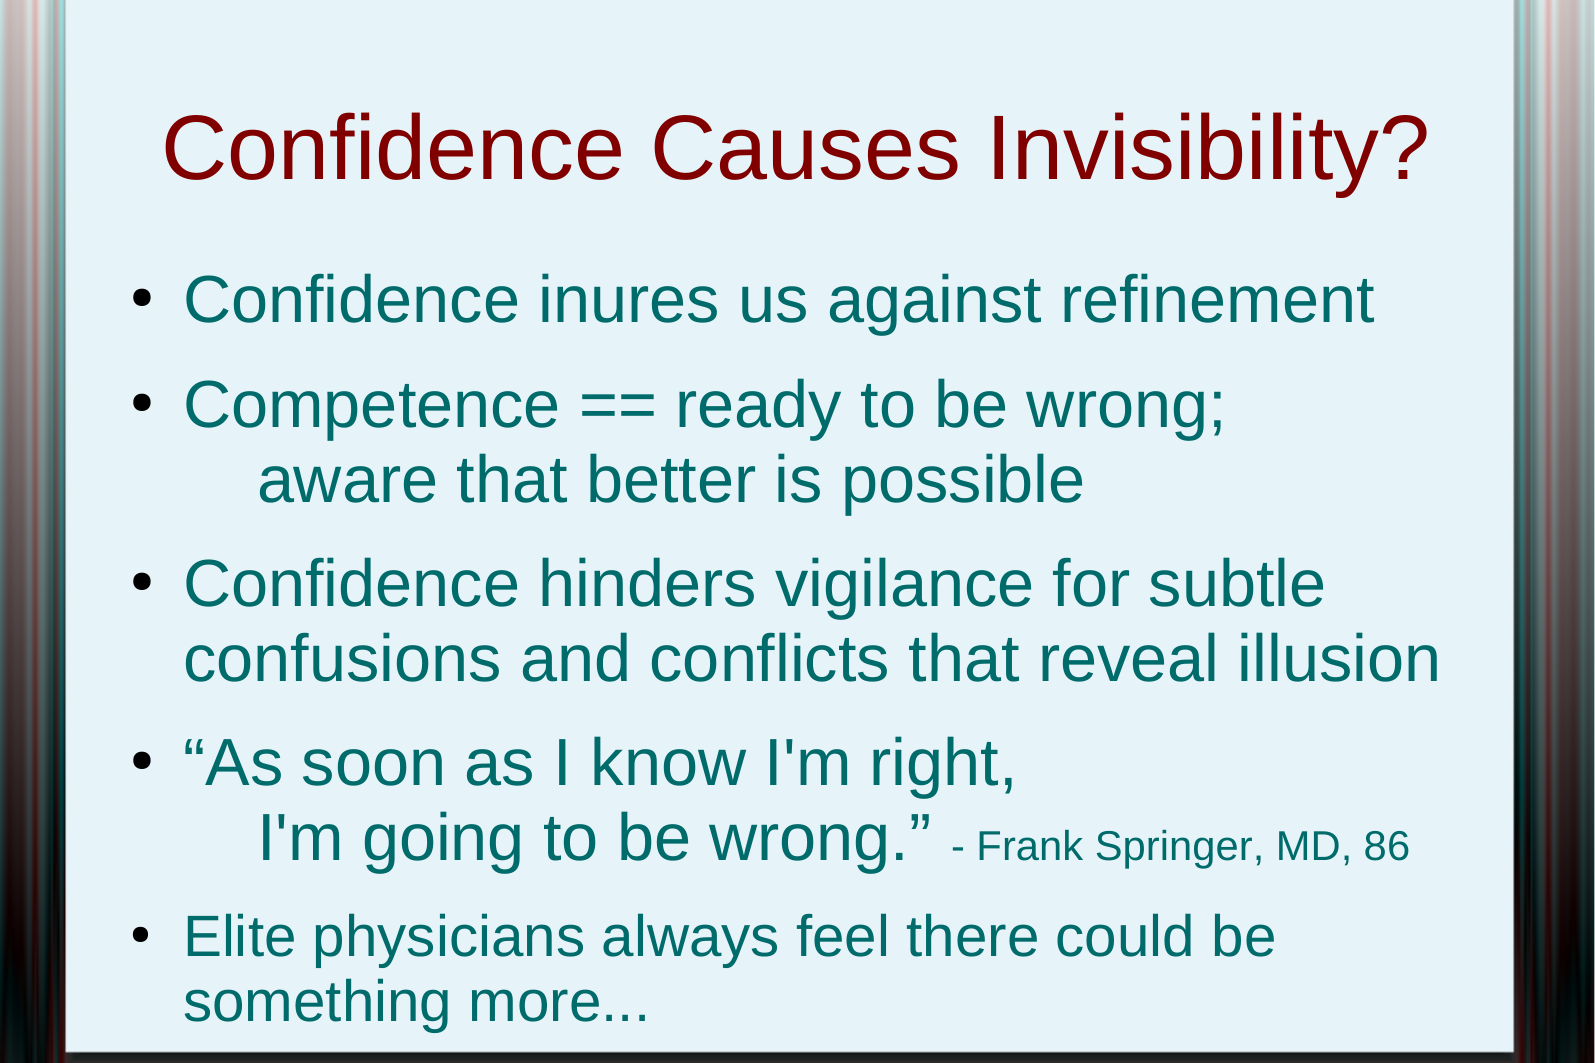

# Confidence Causes Invisibility?
Confidence inures us against refinement
Competence == ready to be wrong;
	aware that better is possible
Confidence hinders vigilance for subtle confusions and conflicts that reveal illusion
“As soon as I know I'm right,
	I'm going to be wrong.” - Frank Springer, MD, 86
Elite physicians always feel there could be something more...